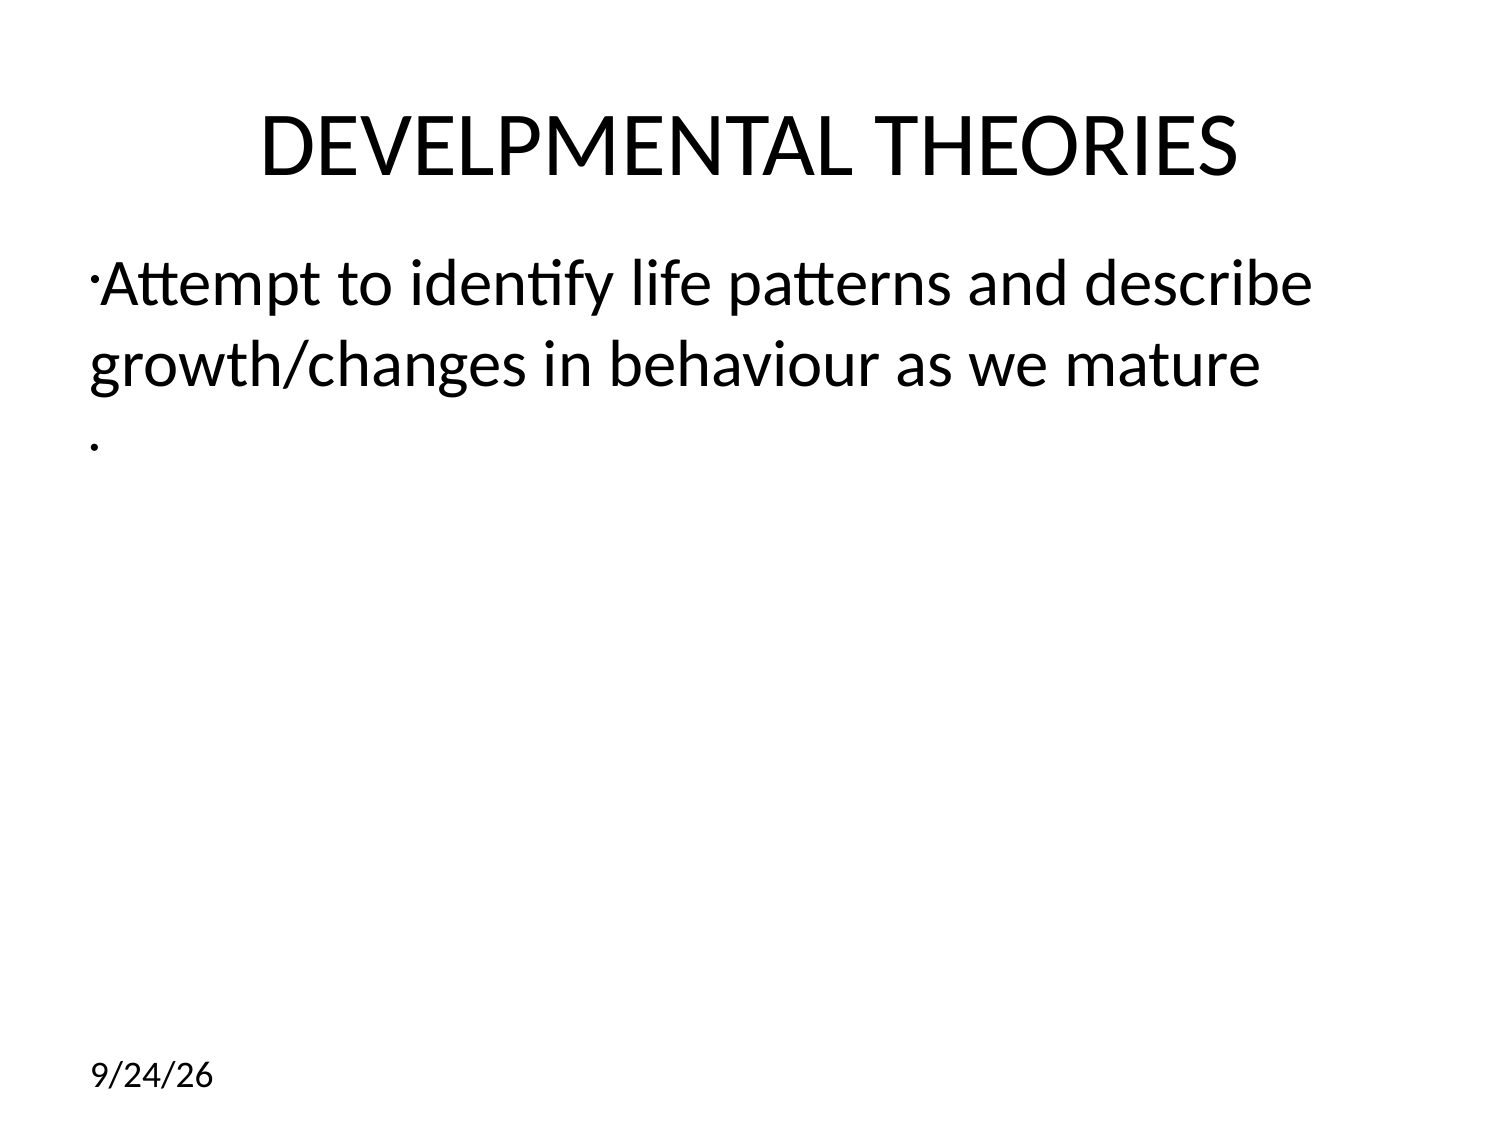

# DEVELPMENTAL THEORIES
Attempt to identify life patterns and describe growth/changes in behaviour as we mature